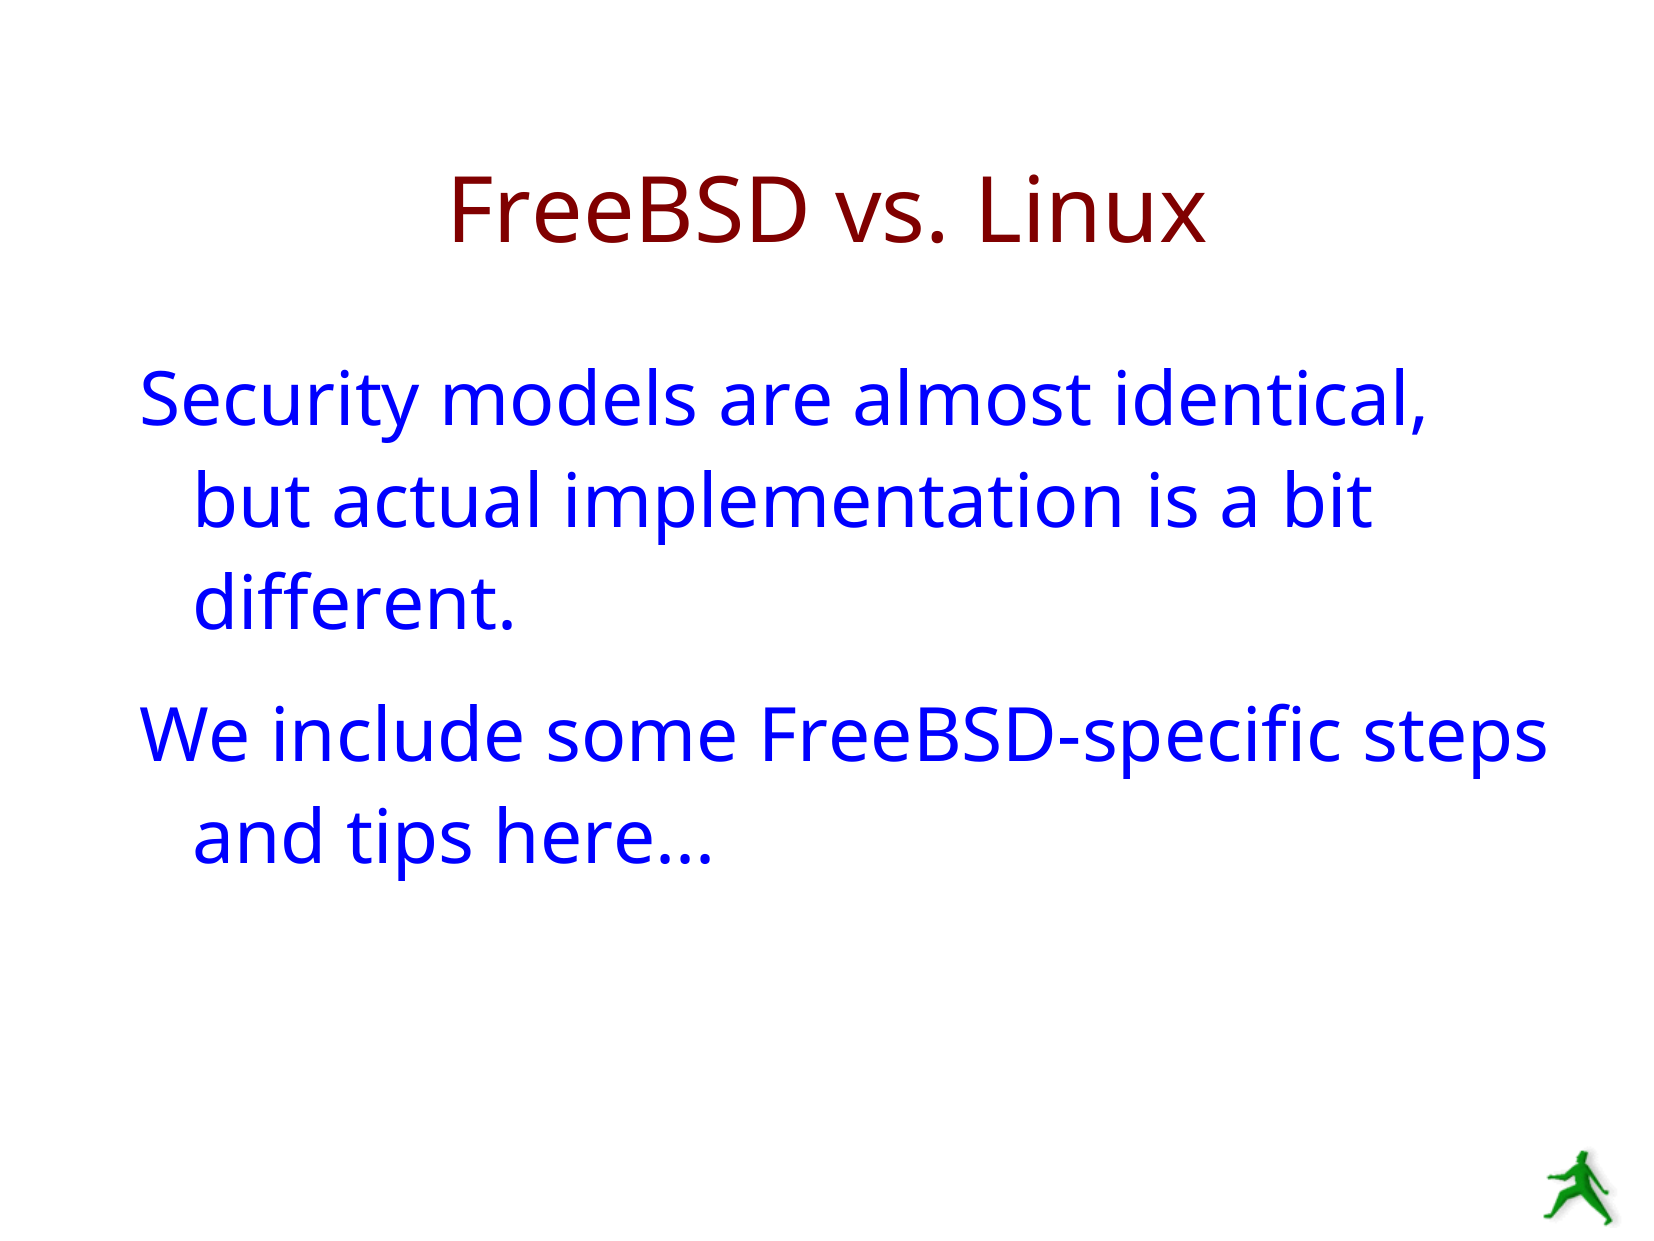

# FreeBSD vs. Linux
Security models are almost identical, but actual implementation is a bit different.
We include some FreeBSD-specific steps and tips here...